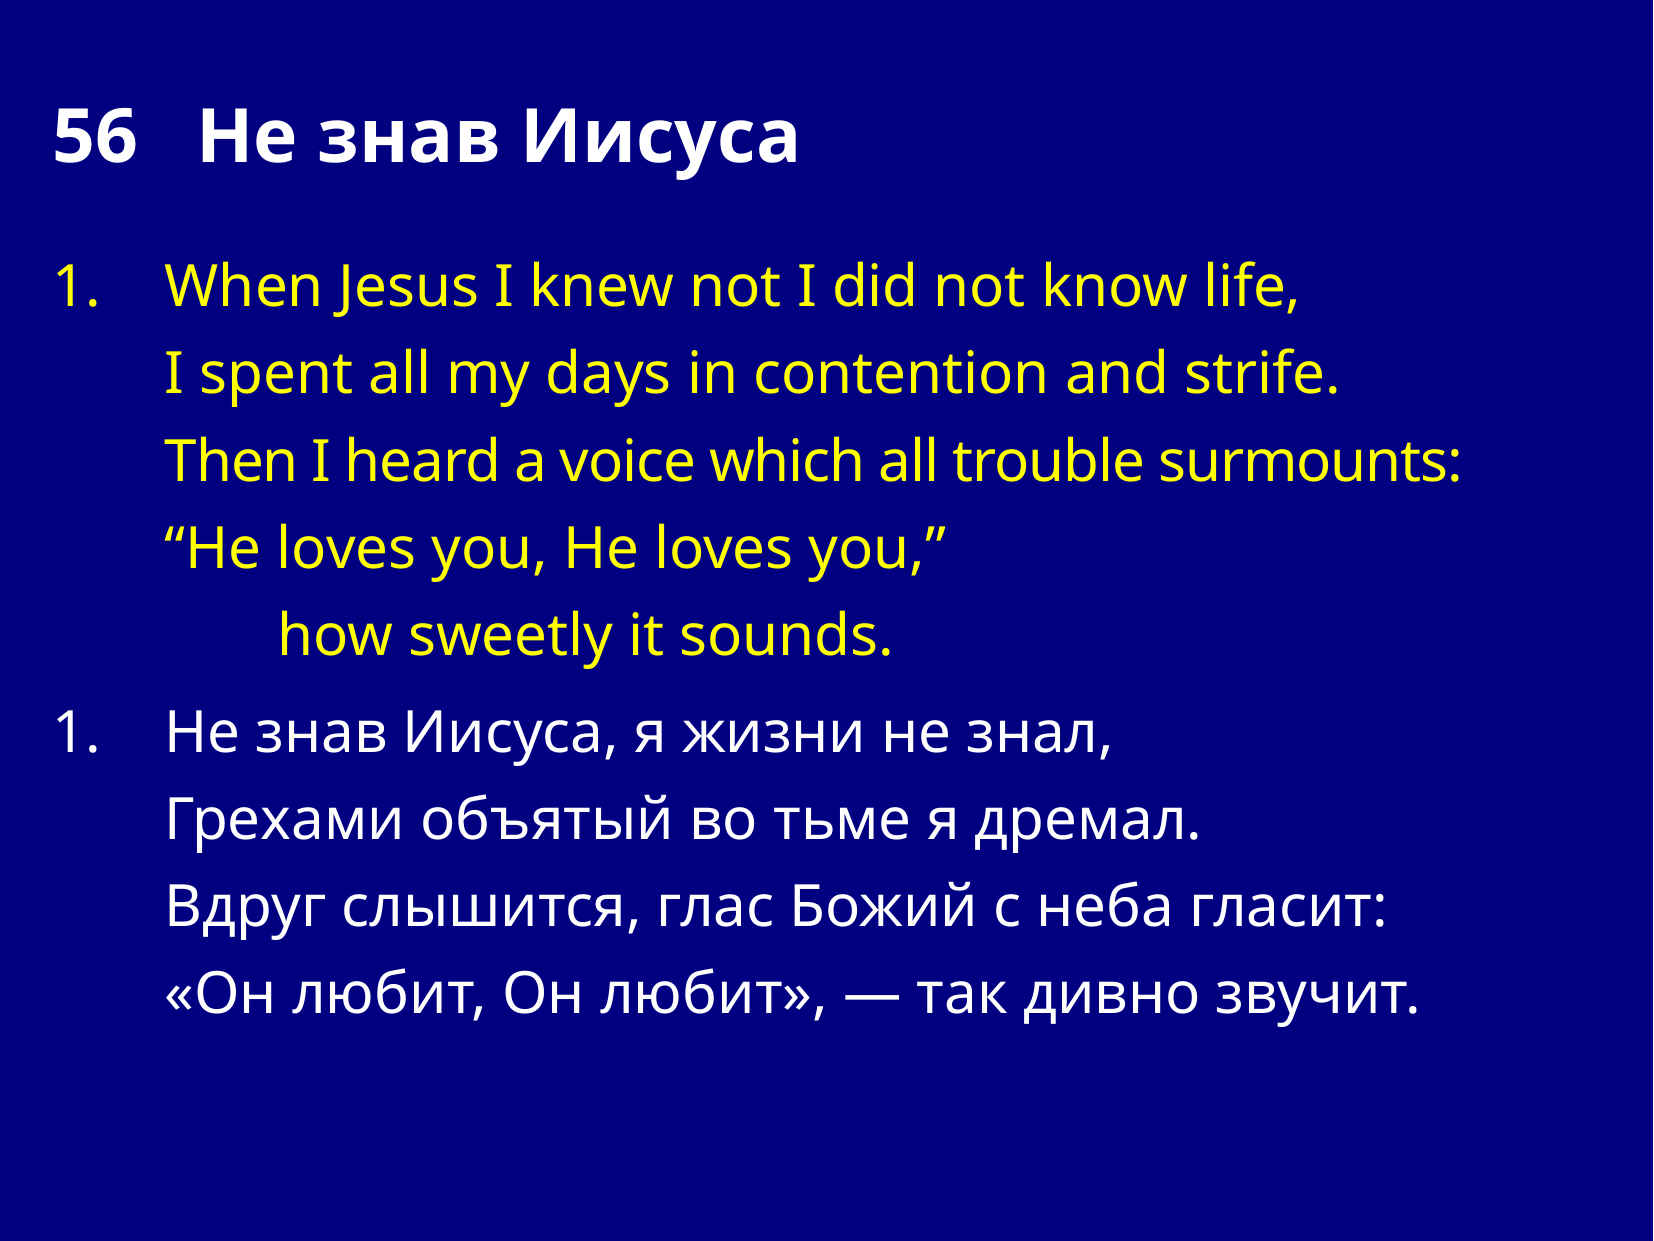

56 Не знав Иисуса
1.	When Jesus I knew not I did not know life,
	I spent all my days in contention and strife.
	Then I heard a voice which all trouble surmounts:
	“He loves you, He loves you,”
		how sweetly it sounds.
1.	Не знав Иисуса, я жизни не знал,
	Грехами объятый во тьме я дремал.
	Вдруг слышится, глас Божий с неба гласит:
	«Он любит, Он любит», — так дивно звучит.